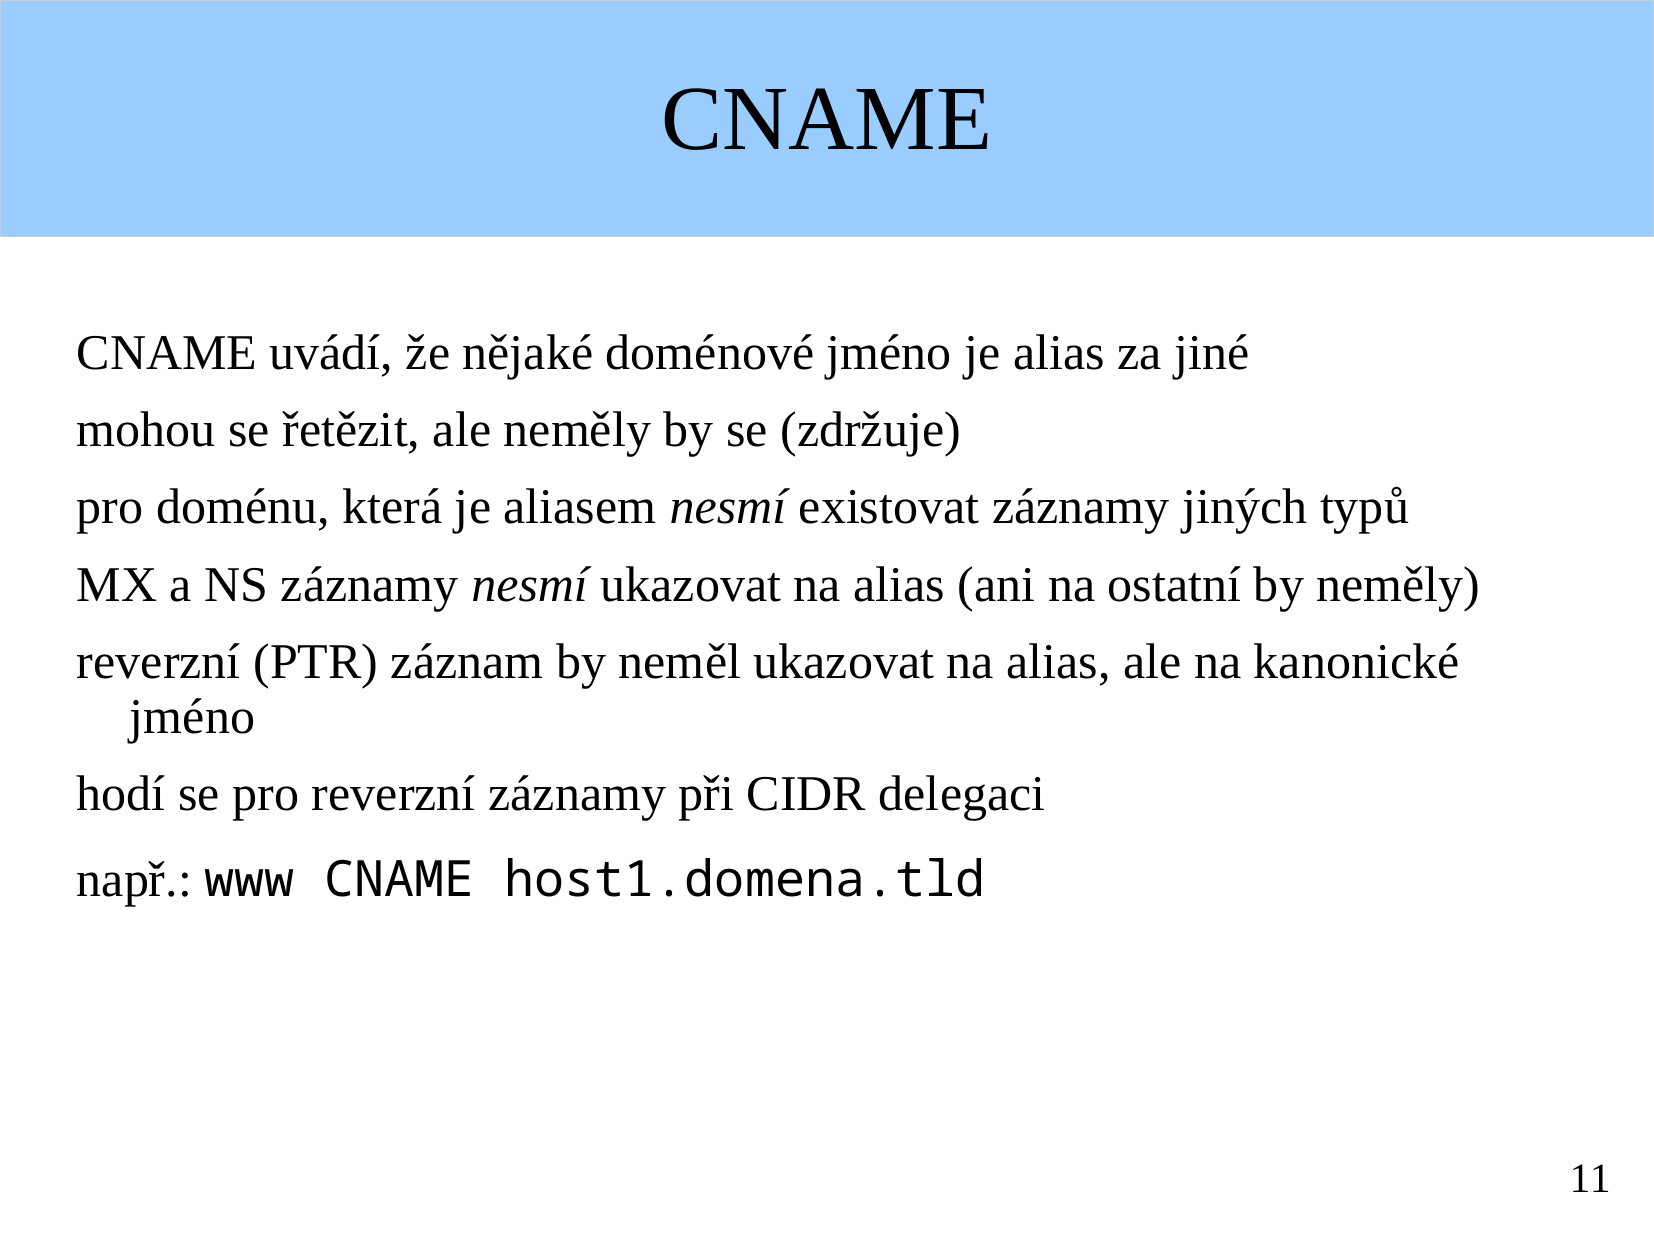

# CNAME
CNAME uvádí, že nějaké doménové jméno je alias za jiné
mohou se řetězit, ale neměly by se (zdržuje)
pro doménu, která je aliasem nesmí existovat záznamy jiných typů
MX a NS záznamy nesmí ukazovat na alias (ani na ostatní by neměly)
reverzní (PTR) záznam by neměl ukazovat na alias, ale na kanonické jméno
hodí se pro reverzní záznamy při CIDR delegaci
např.: www CNAME host1.domena.tld